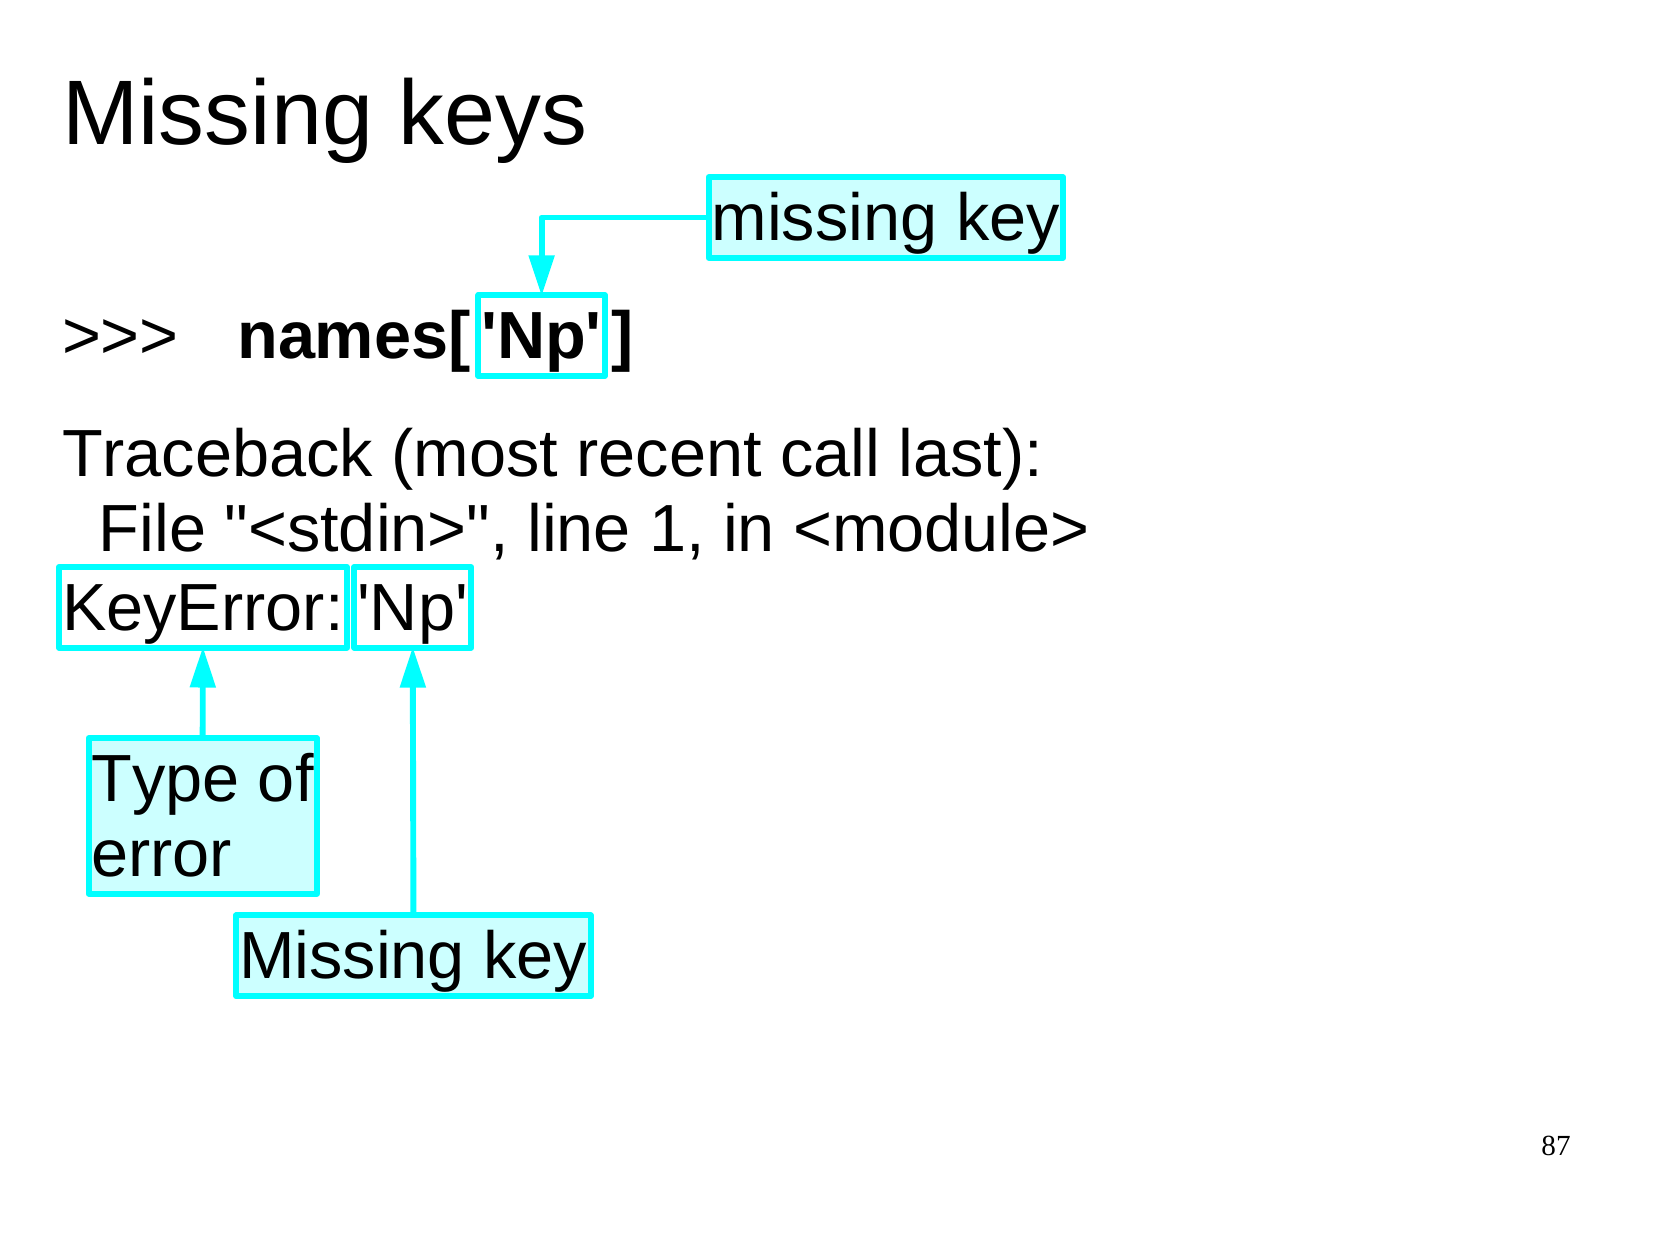

Missing keys
missing key
>>>
names[
'Np'
]
Traceback (most recent call last):
 File "<stdin>", line 1, in <module>
KeyError:
'Np'
Type of
error
Missing key
87